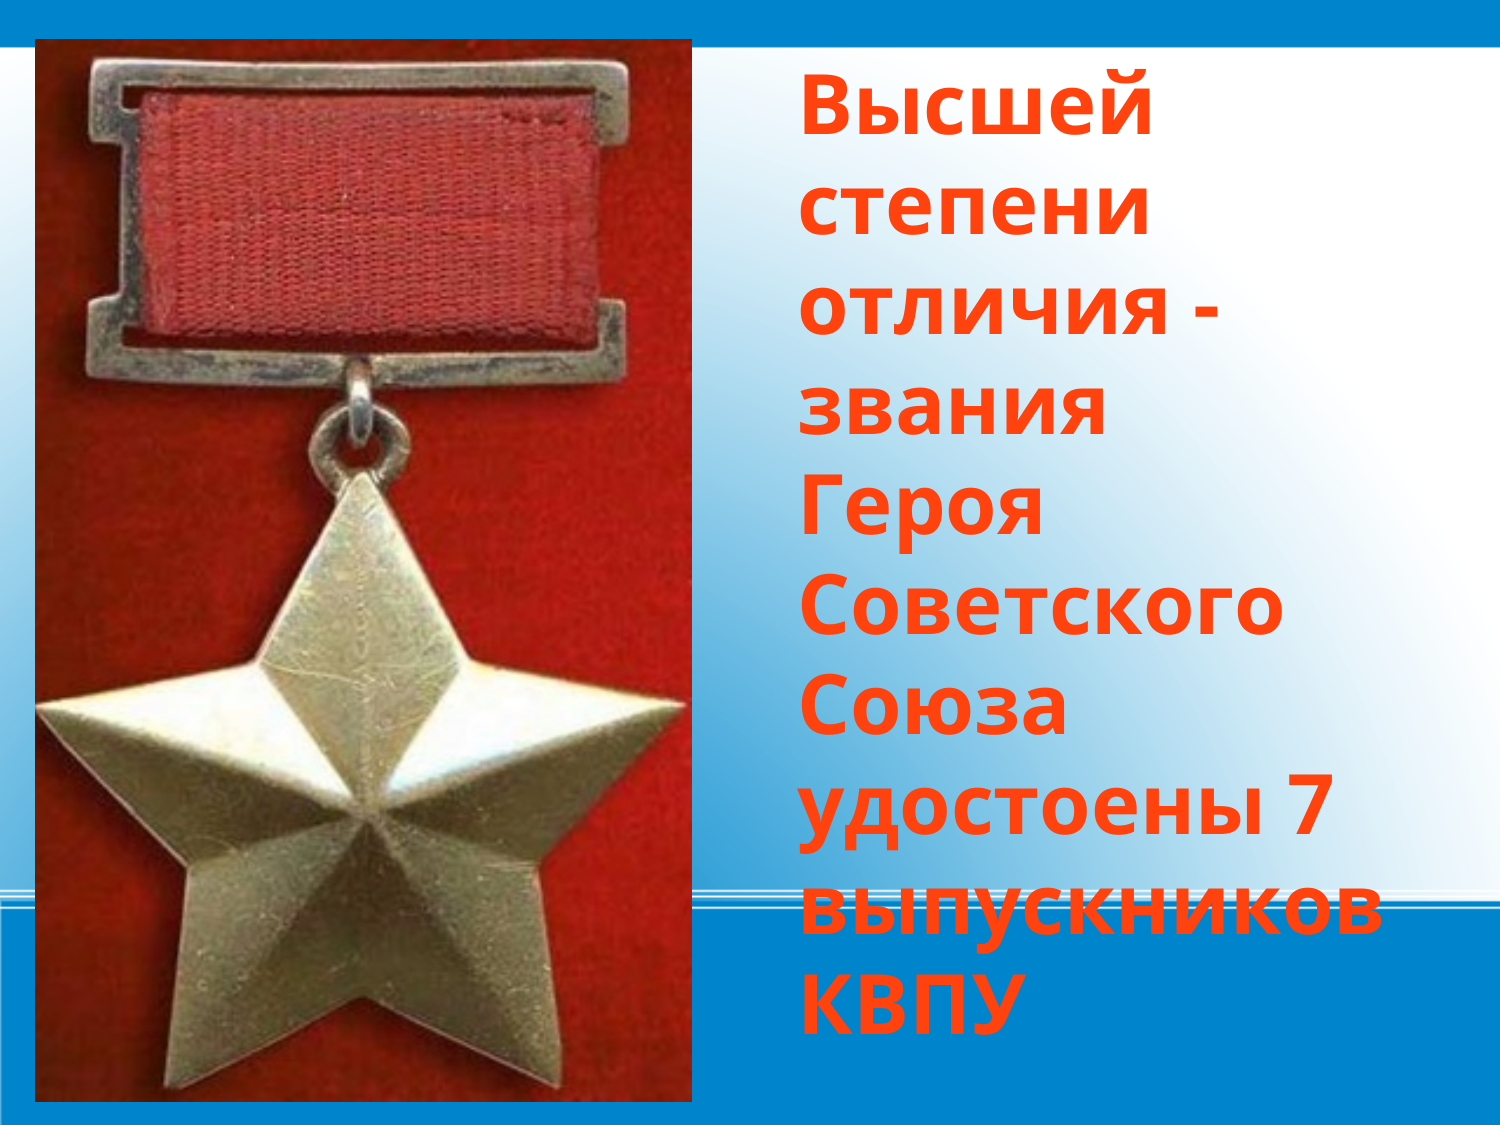

# Высшей степени отличия - звания Героя Советского Союза удостоены 7 выпускников КВПУ